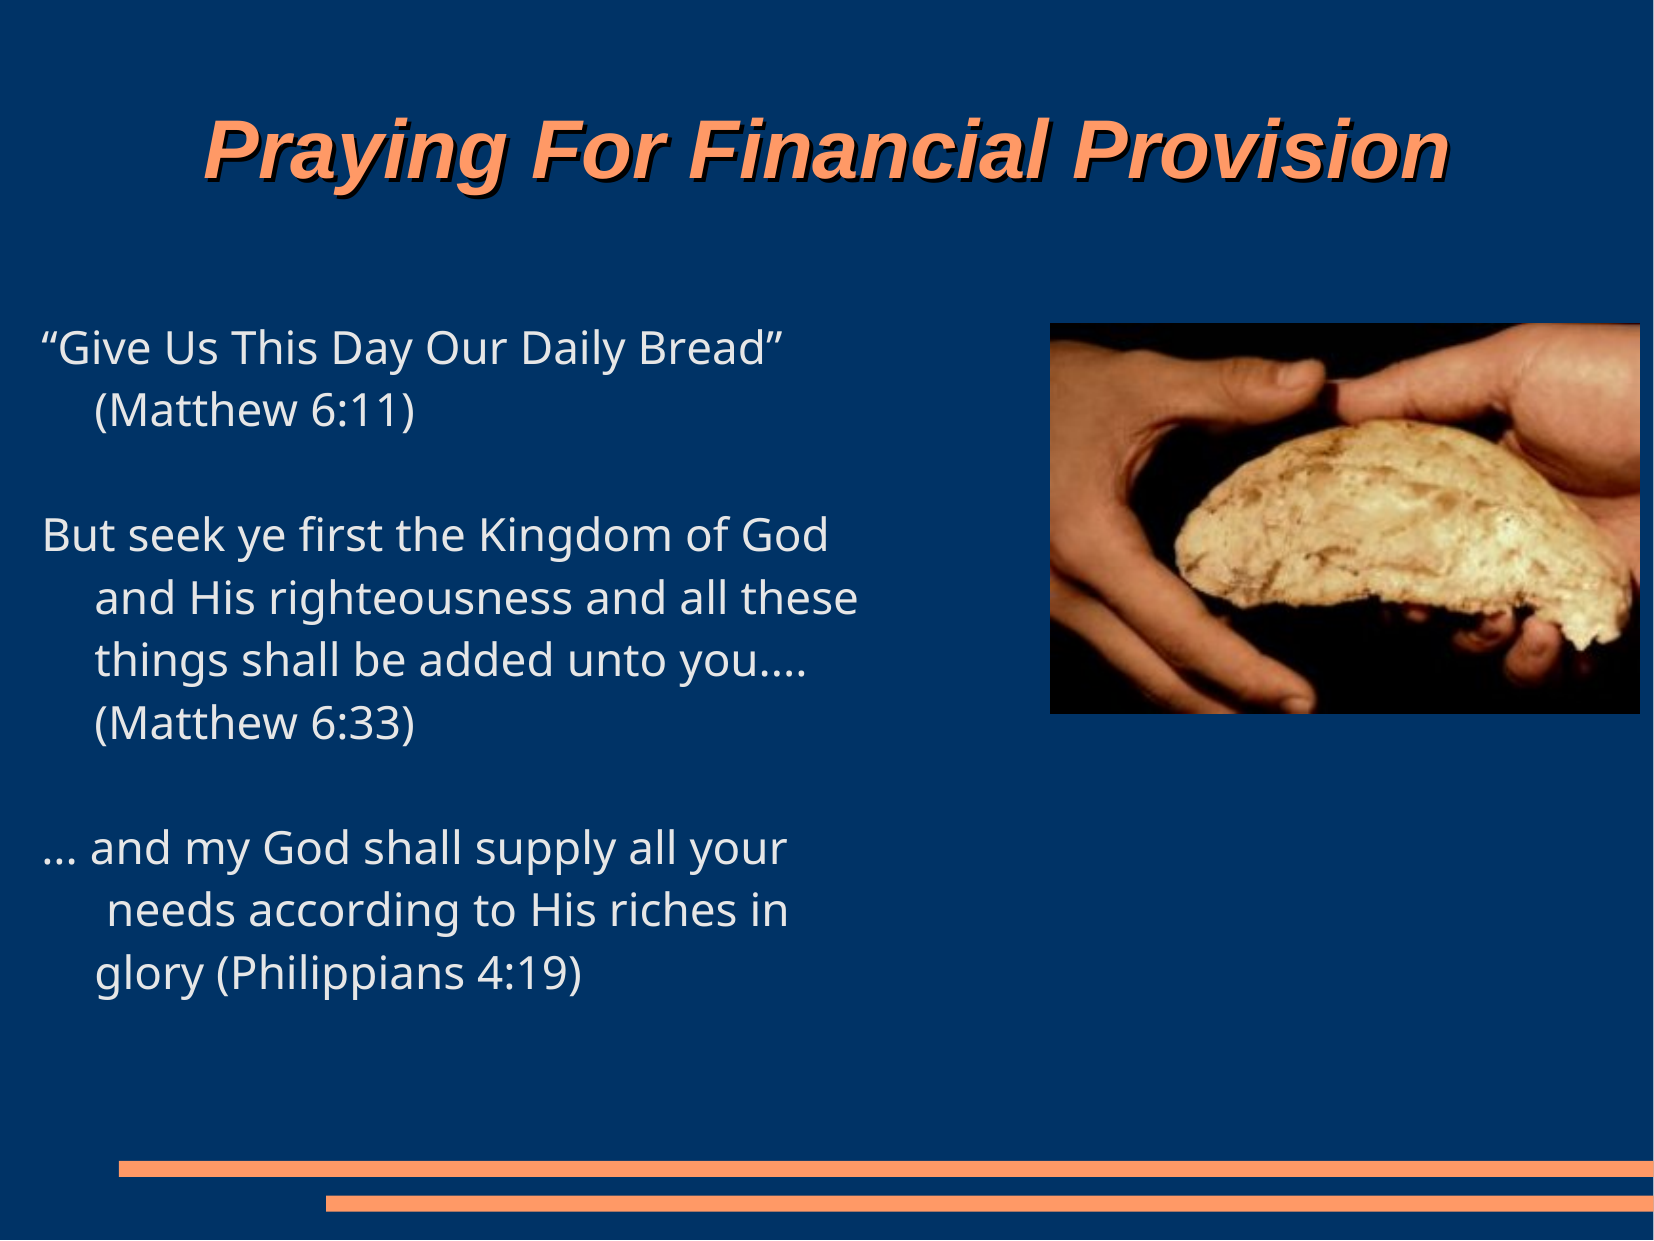

# Praying For Financial Provision
“Give Us This Day Our Daily Bread”
(Matthew 6:11)
But seek ye first the Kingdom of God
and His righteousness and all these
things shall be added unto you....
(Matthew 6:33)
... and my God shall supply all your
 needs according to His riches in
glory (Philippians 4:19)